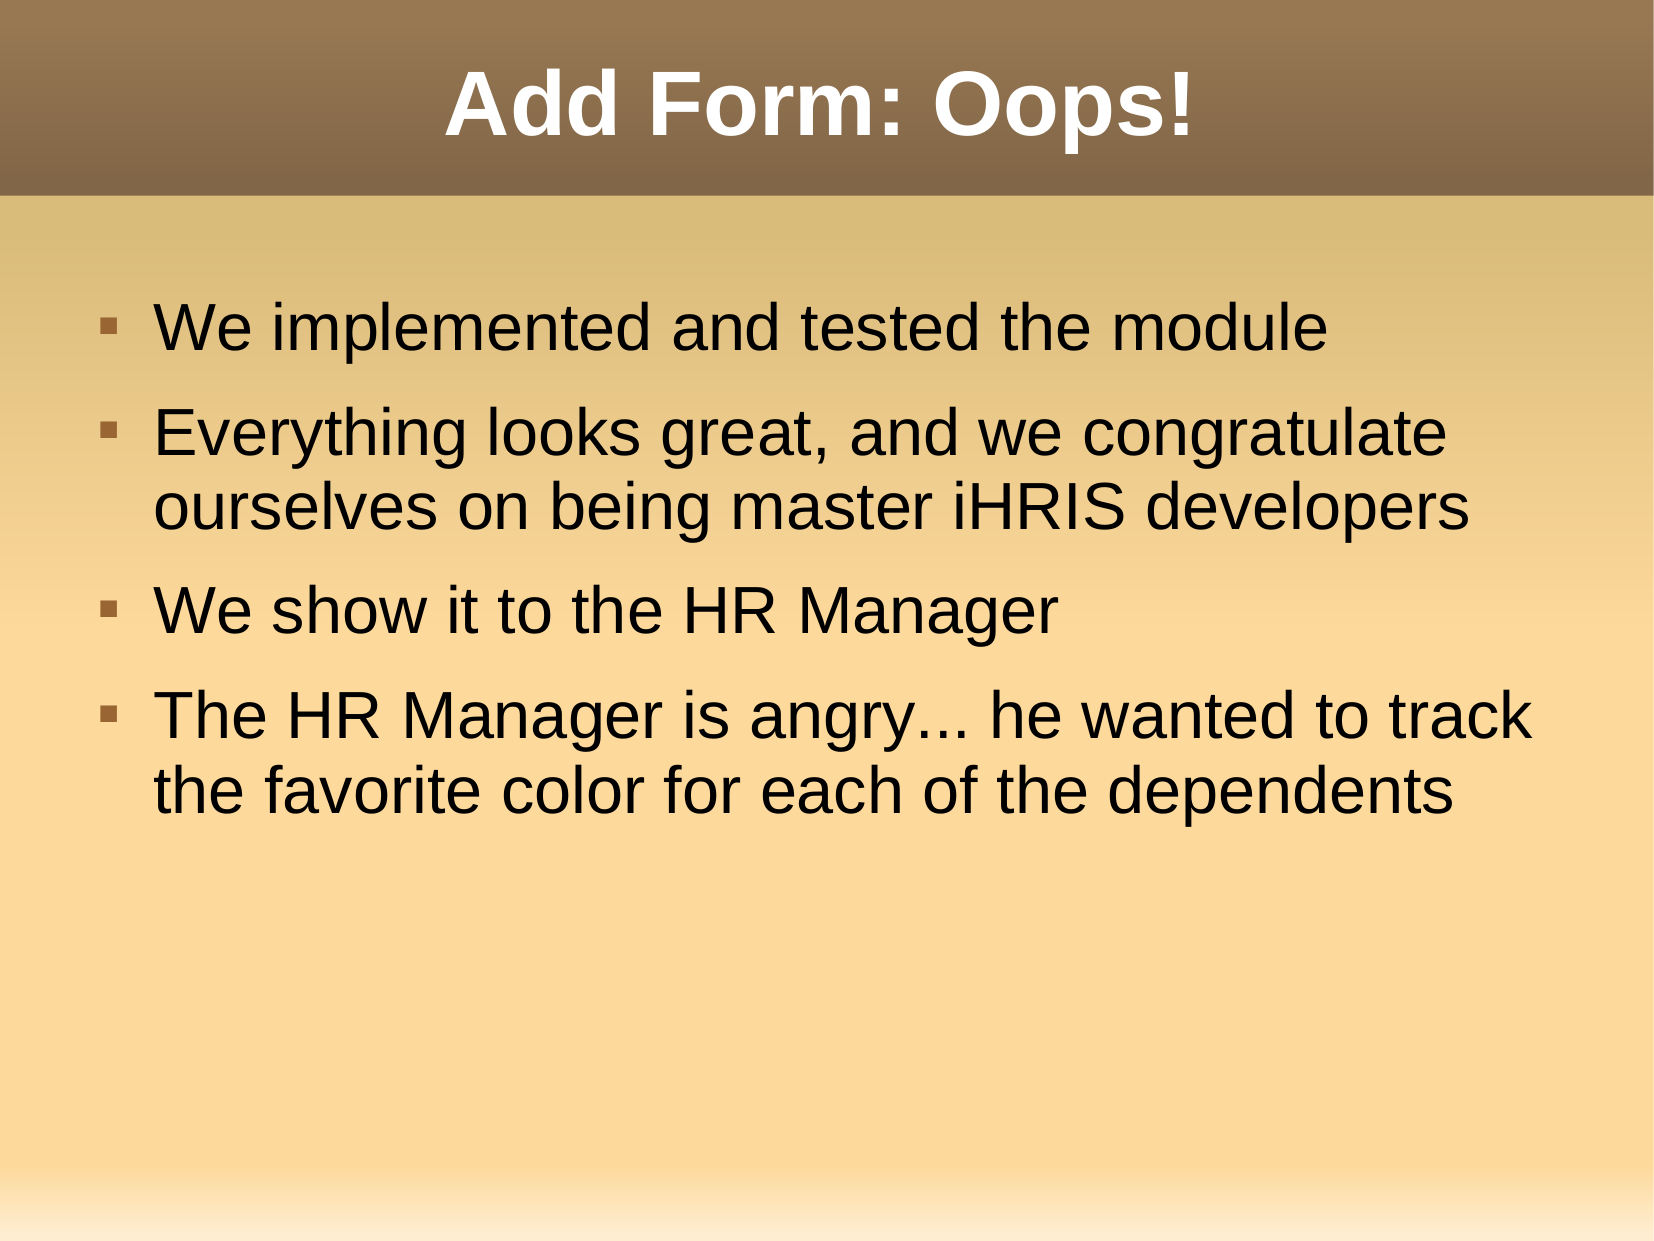

# Add Form: Oops!
We implemented and tested the module
Everything looks great, and we congratulate ourselves on being master iHRIS developers
We show it to the HR Manager
The HR Manager is angry... he wanted to track the favorite color for each of the dependents